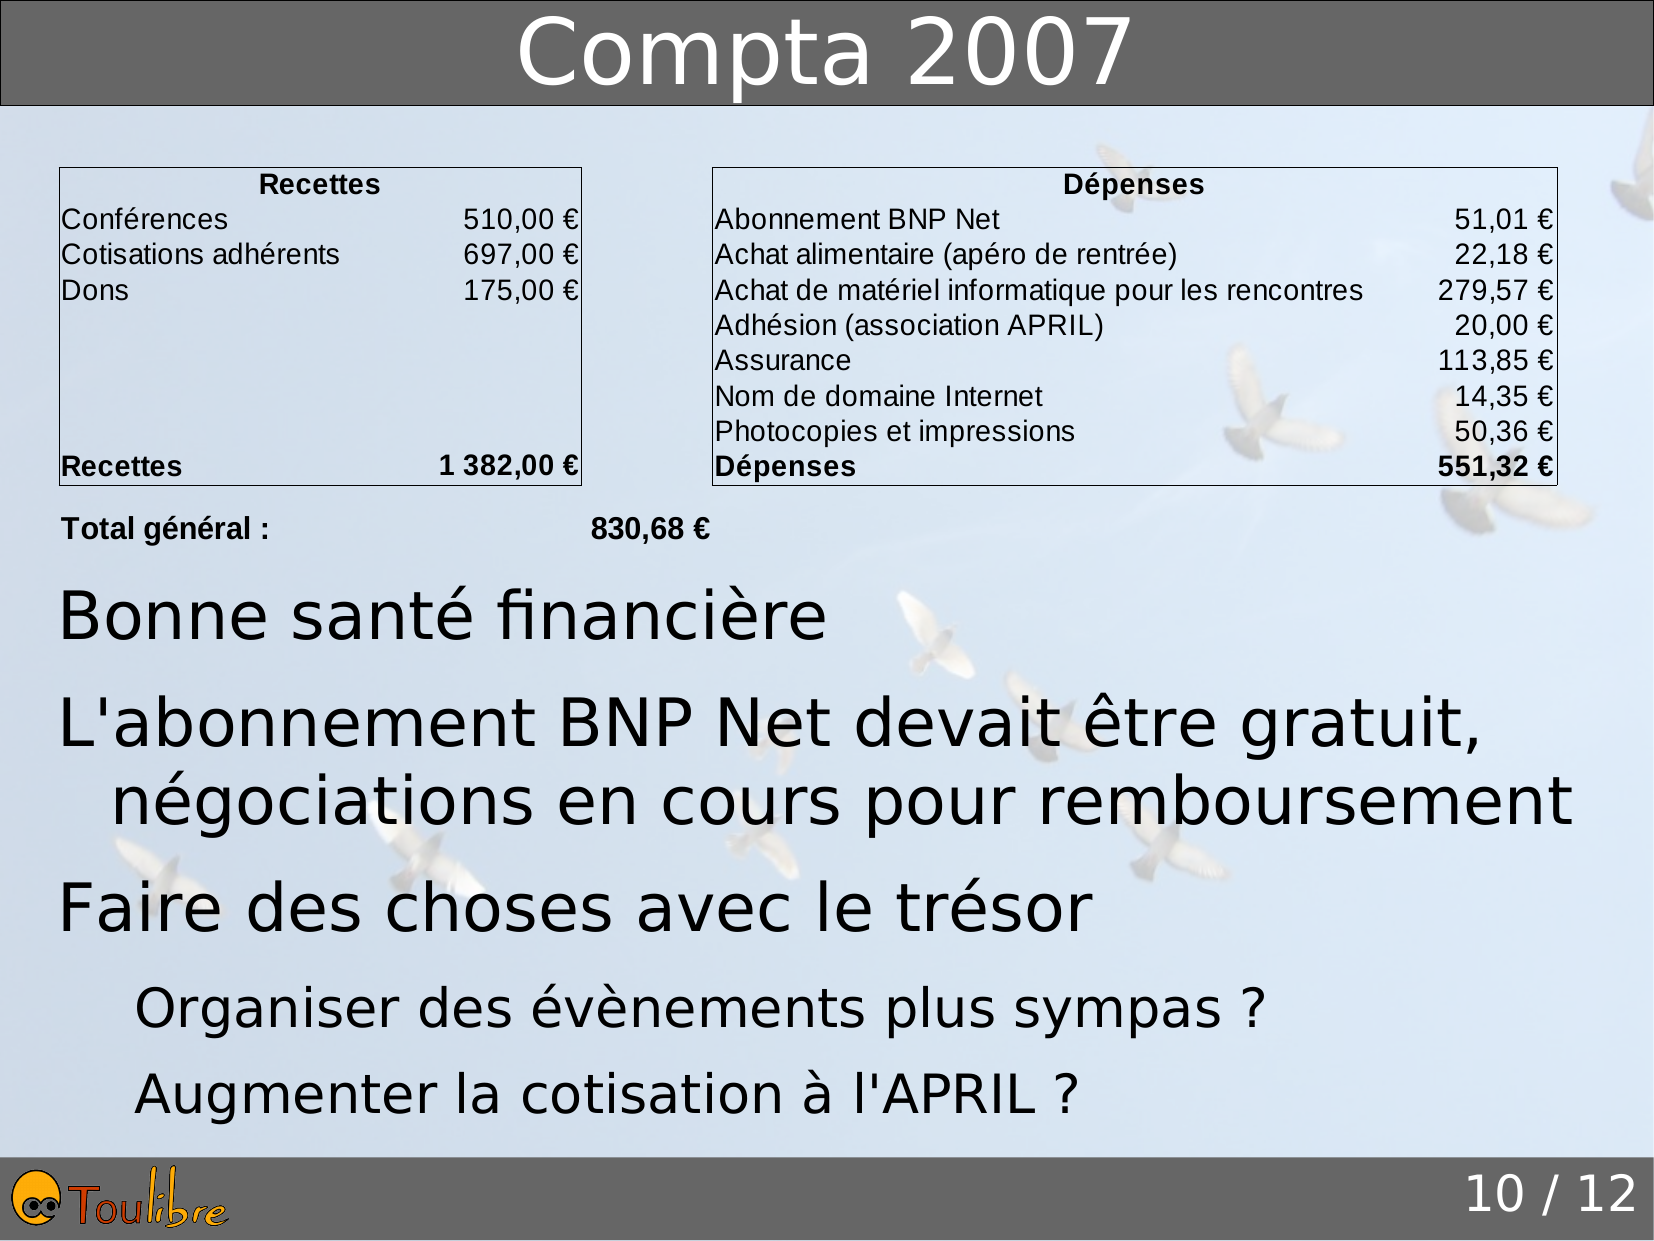

# Compta 2007
Bonne santé financière
L'abonnement BNP Net devait être gratuit, négociations en cours pour remboursement
Faire des choses avec le trésor
Organiser des évènements plus sympas ?
Augmenter la cotisation à l'APRIL ?